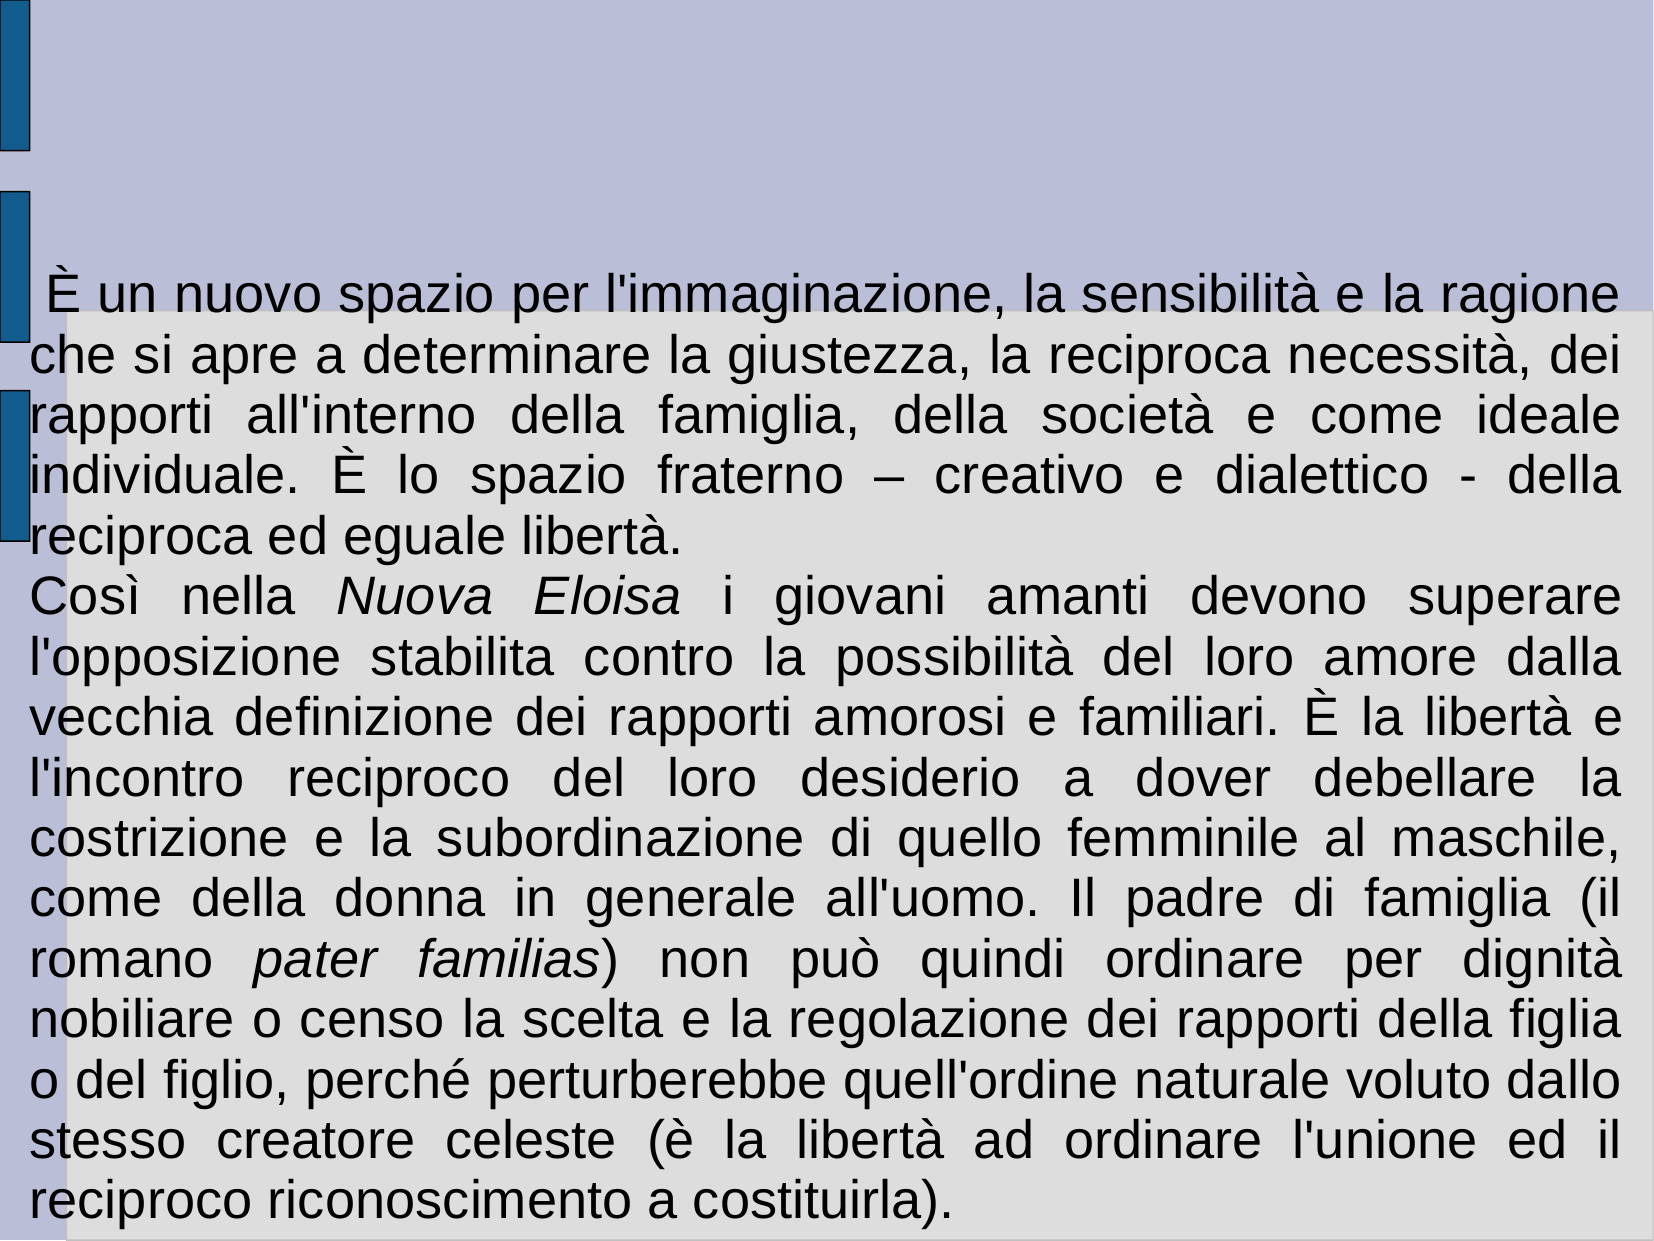

#
 È un nuovo spazio per l'immaginazione, la sensibilità e la ragione che si apre a determinare la giustezza, la reciproca necessità, dei rapporti all'interno della famiglia, della società e come ideale individuale. È lo spazio fraterno – creativo e dialettico - della reciproca ed eguale libertà.
Così nella Nuova Eloisa i giovani amanti devono superare l'opposizione stabilita contro la possibilità del loro amore dalla vecchia definizione dei rapporti amorosi e familiari. È la libertà e l'incontro reciproco del loro desiderio a dover debellare la costrizione e la subordinazione di quello femminile al maschile, come della donna in generale all'uomo. Il padre di famiglia (il romano pater familias) non può quindi ordinare per dignità nobiliare o censo la scelta e la regolazione dei rapporti della figlia o del figlio, perché perturberebbe quell'ordine naturale voluto dallo stesso creatore celeste (è la libertà ad ordinare l'unione ed il reciproco riconoscimento a costituirla).